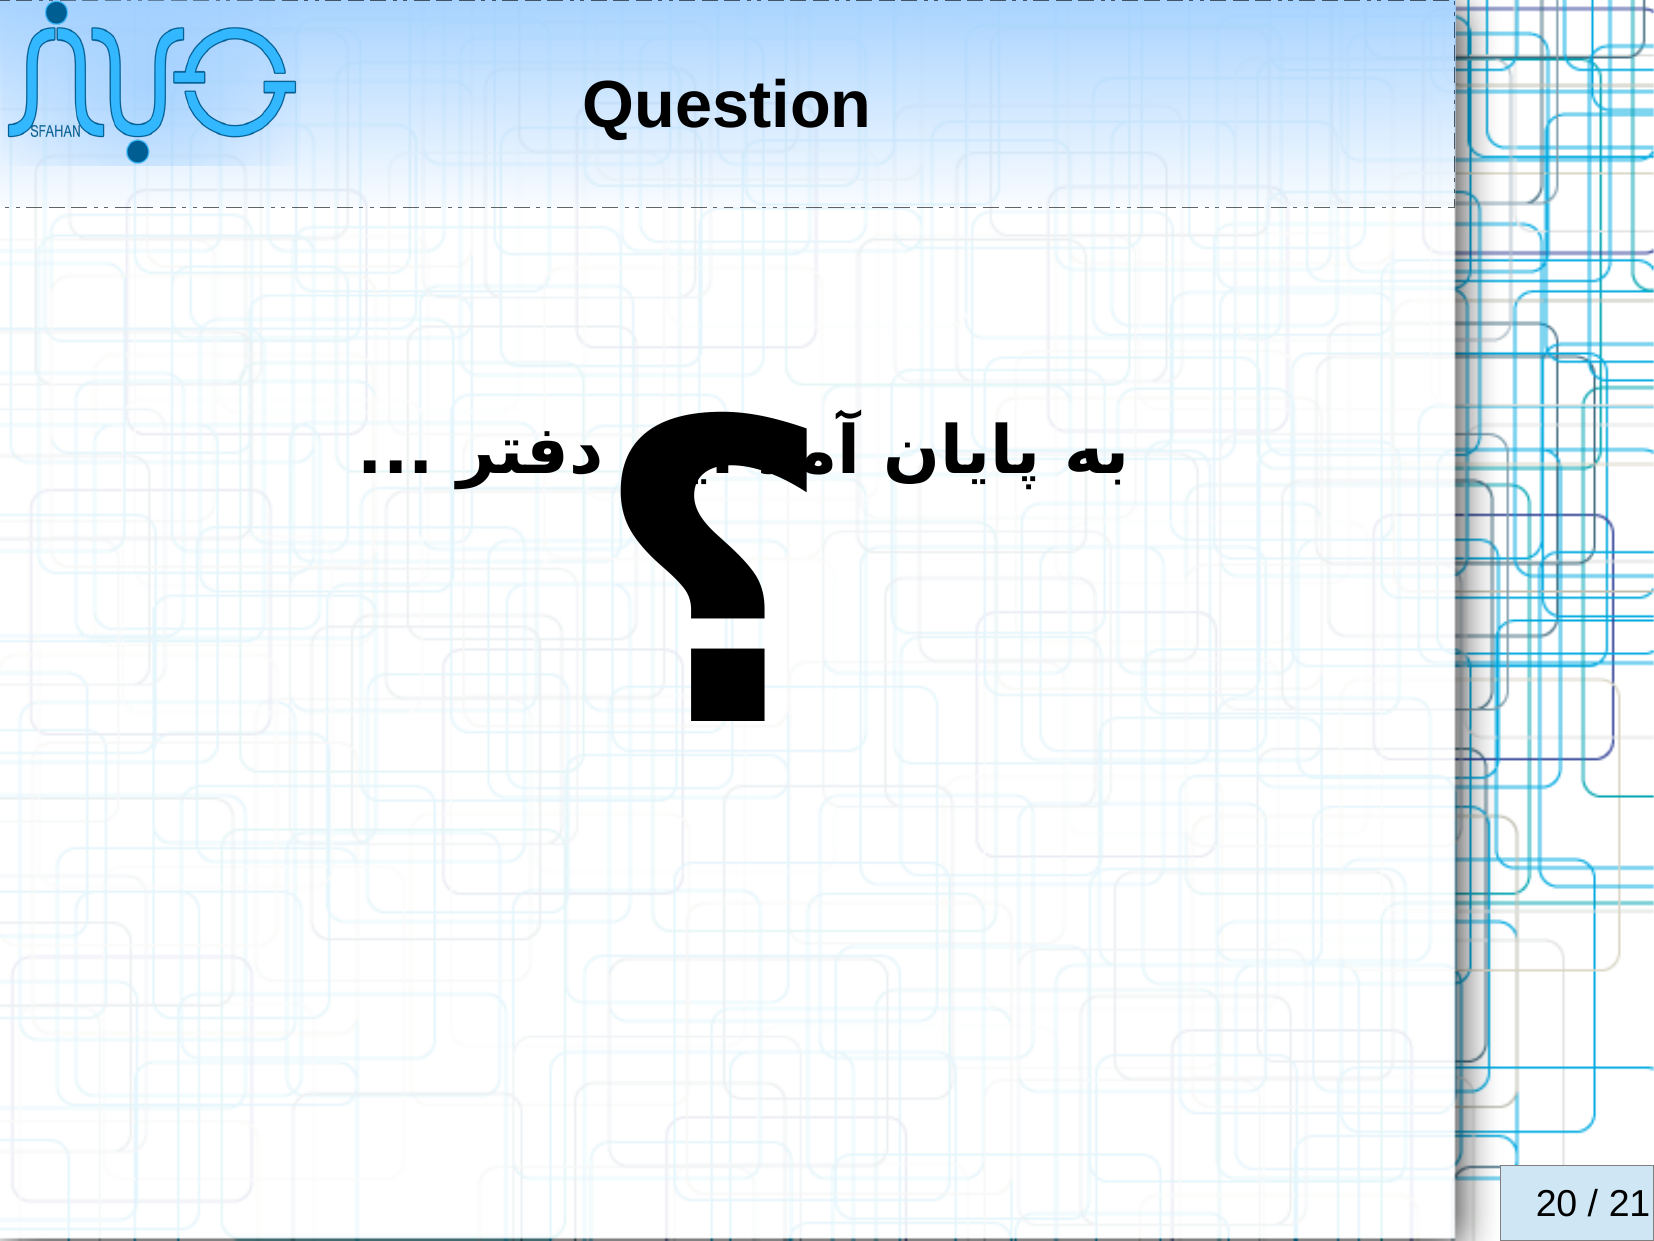

# Question
؟
به پایان آمد این دفتر ...